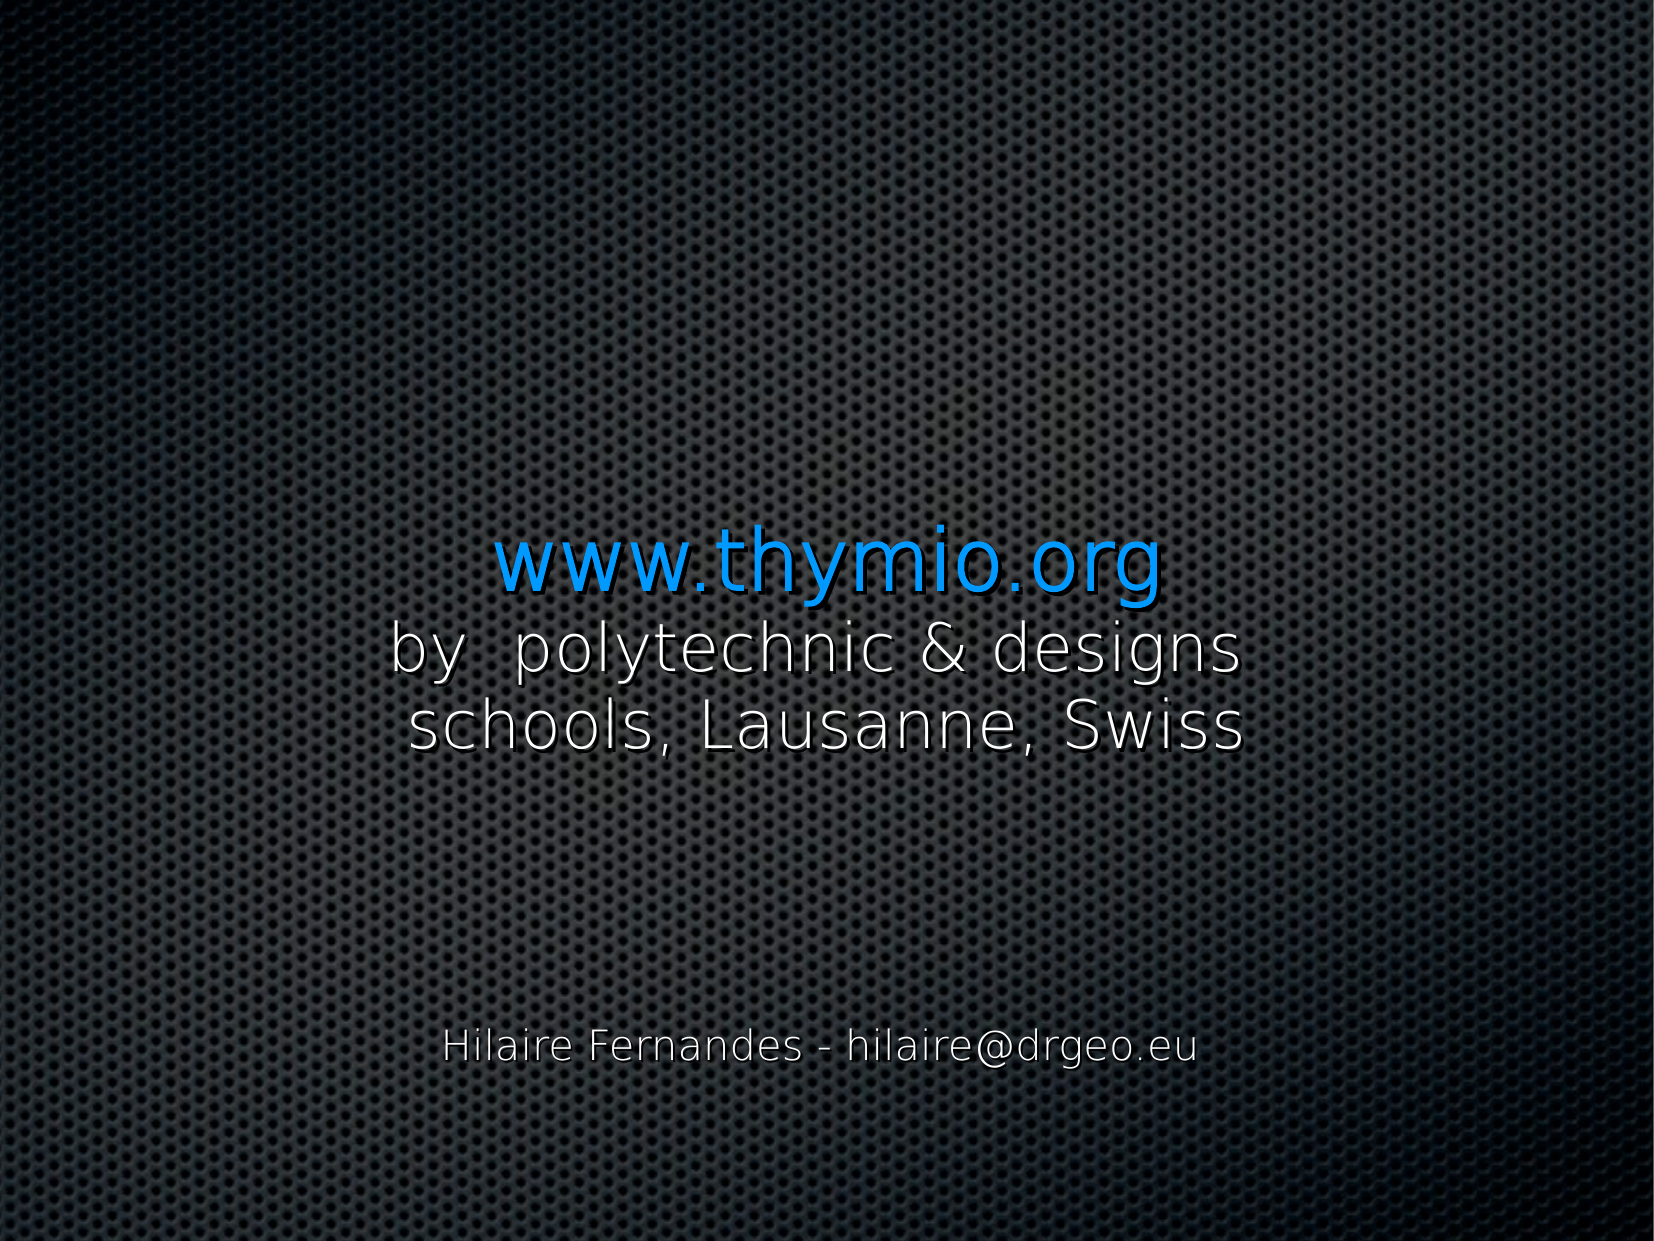

# www.thymio.org
by polytechnic & designs
schools, Lausanne, Swiss
Hilaire Fernandes - hilaire@drgeo.eu